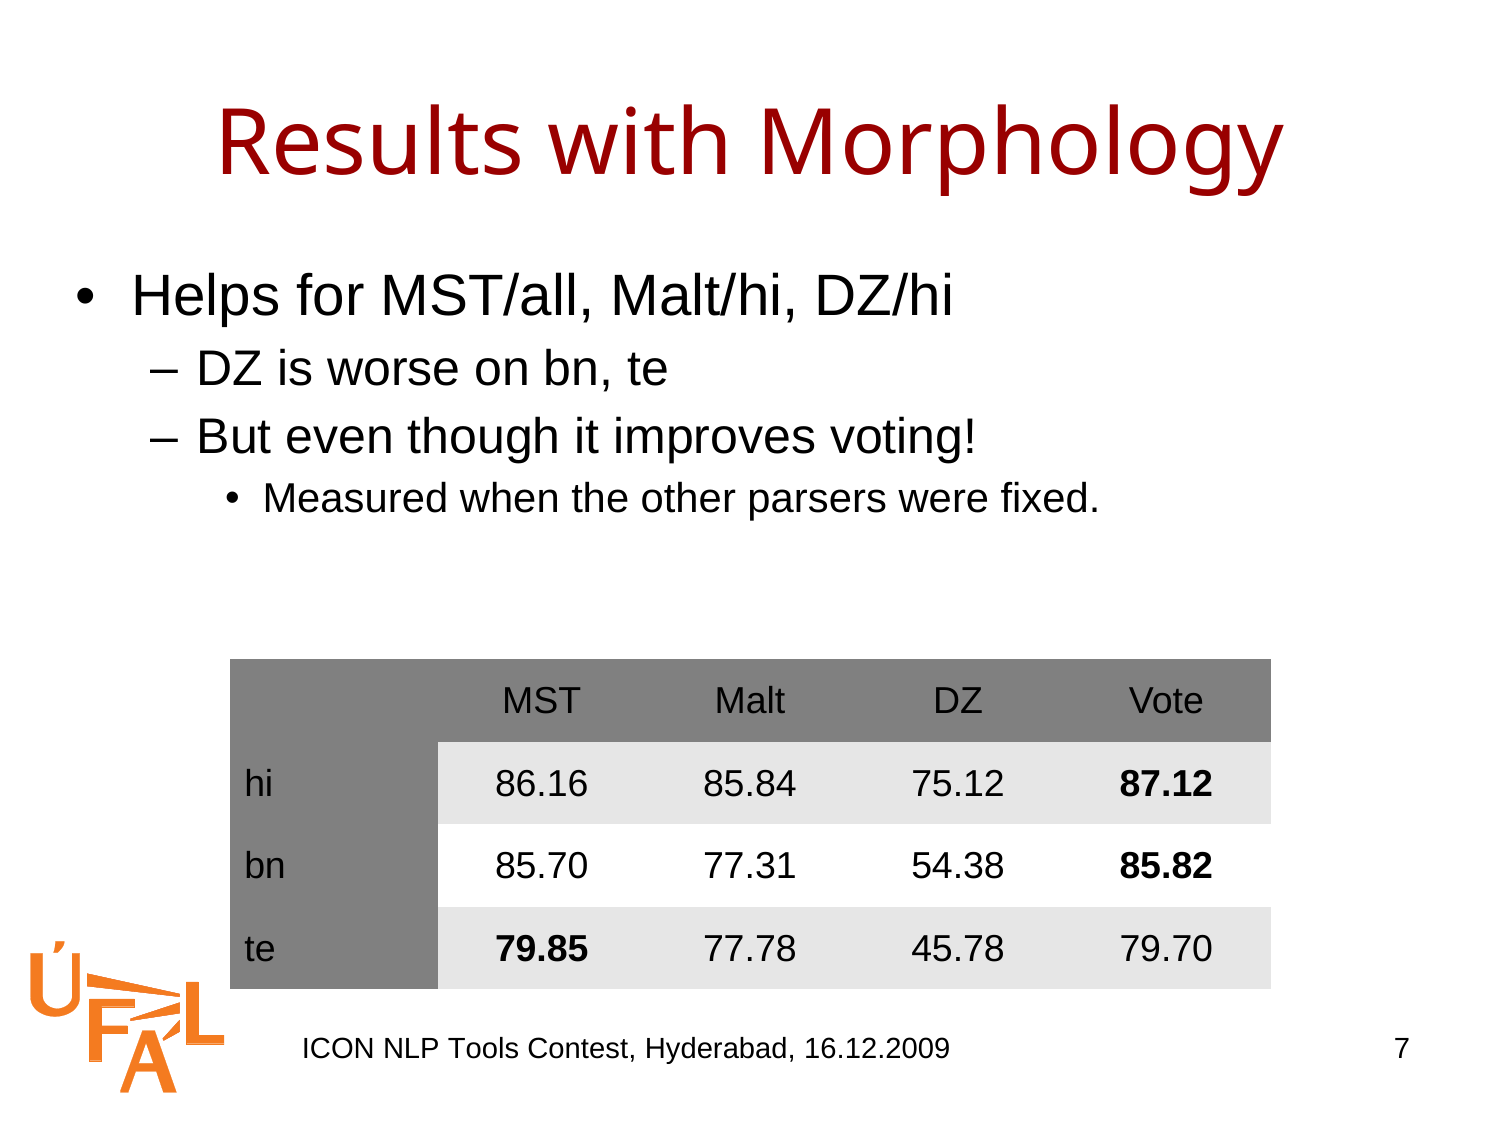

# Results with Morphology
Helps for MST/all, Malt/hi, DZ/hi
DZ is worse on bn, te
But even though it improves voting!
Measured when the other parsers were fixed.
| | MST | Malt | DZ | Vote |
| --- | --- | --- | --- | --- |
| hi | 86.16 | 85.84 | 75.12 | 87.12 |
| bn | 85.70 | 77.31 | 54.38 | 85.82 |
| te | 79.85 | 77.78 | 45.78 | 79.70 |
ICON NLP Tools Contest, Hyderabad, 16.12.2009
7